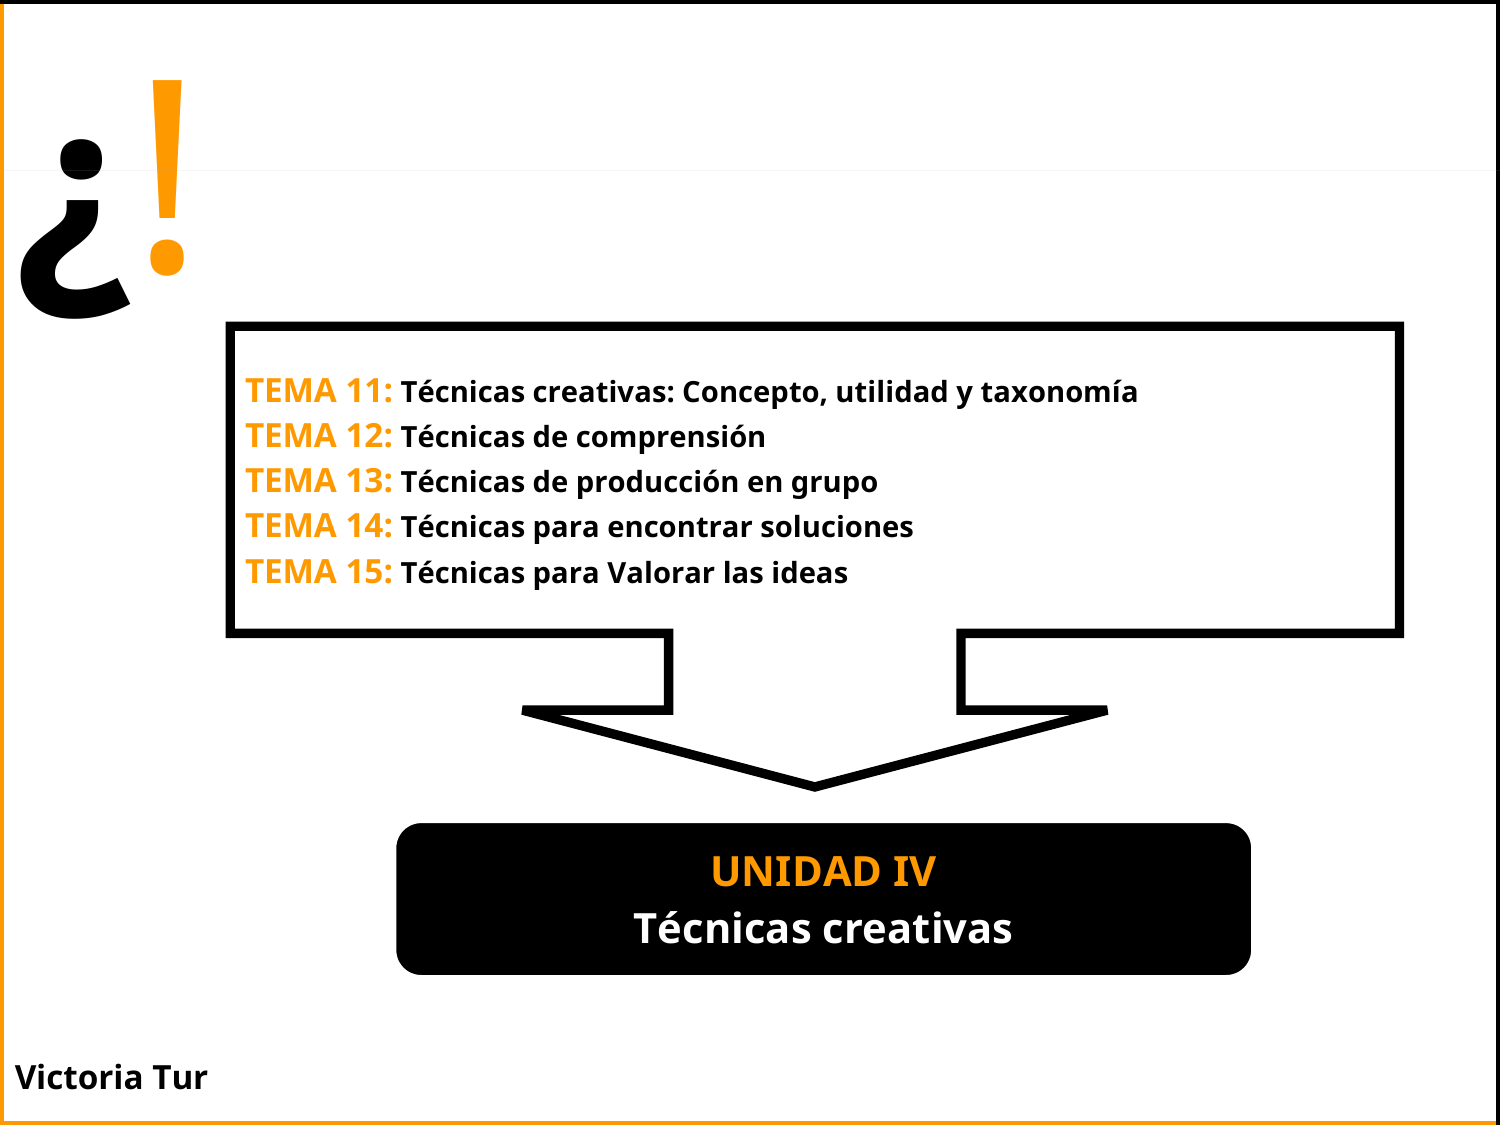

#
TEMA 11: Técnicas creativas: Concepto, utilidad y taxonomía
TEMA 12: Técnicas de comprensión
TEMA 13: Técnicas de producción en grupo
TEMA 14: Técnicas para encontrar soluciones
TEMA 15: Técnicas para Valorar las ideas
UNIDAD IV
Técnicas creativas